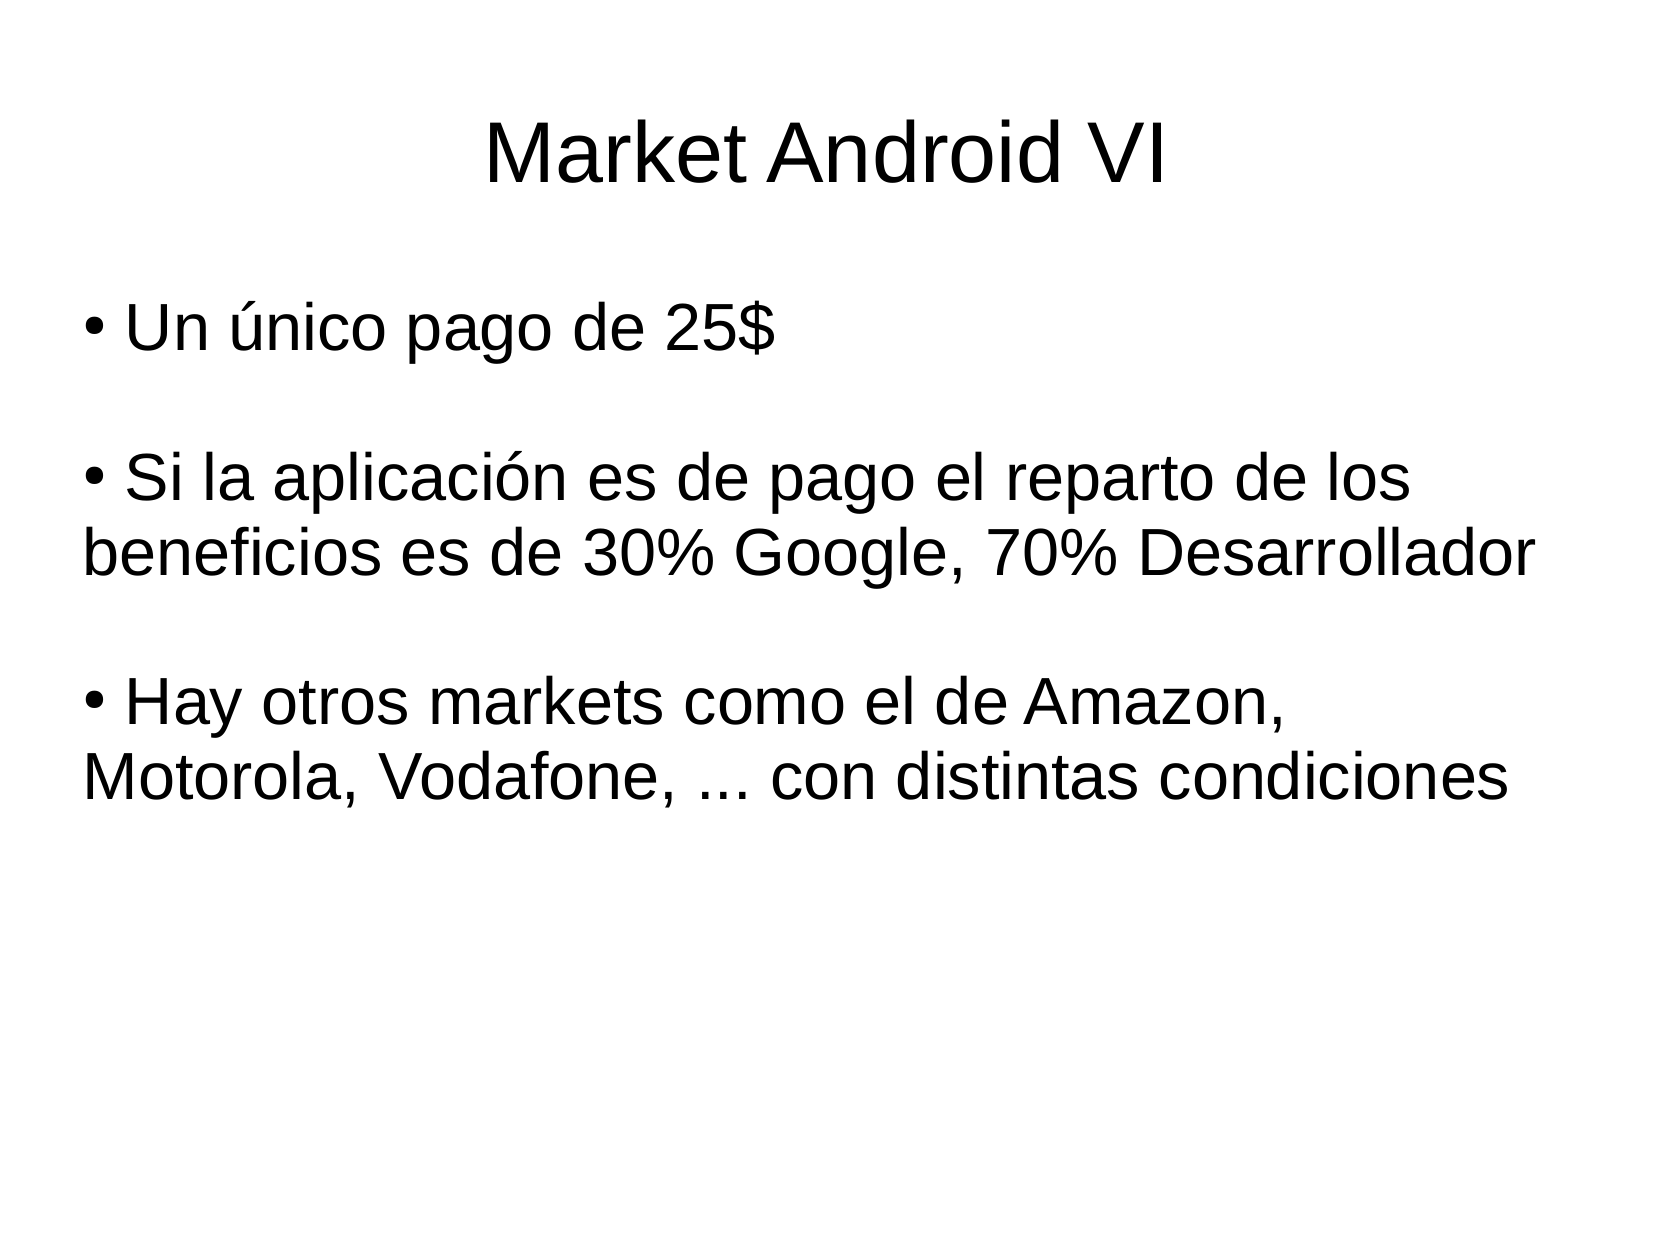

# Market Android VI
 Un único pago de 25$
 Si la aplicación es de pago el reparto de los beneficios es de 30% Google, 70% Desarrollador
 Hay otros markets como el de Amazon, Motorola, Vodafone, ... con distintas condiciones